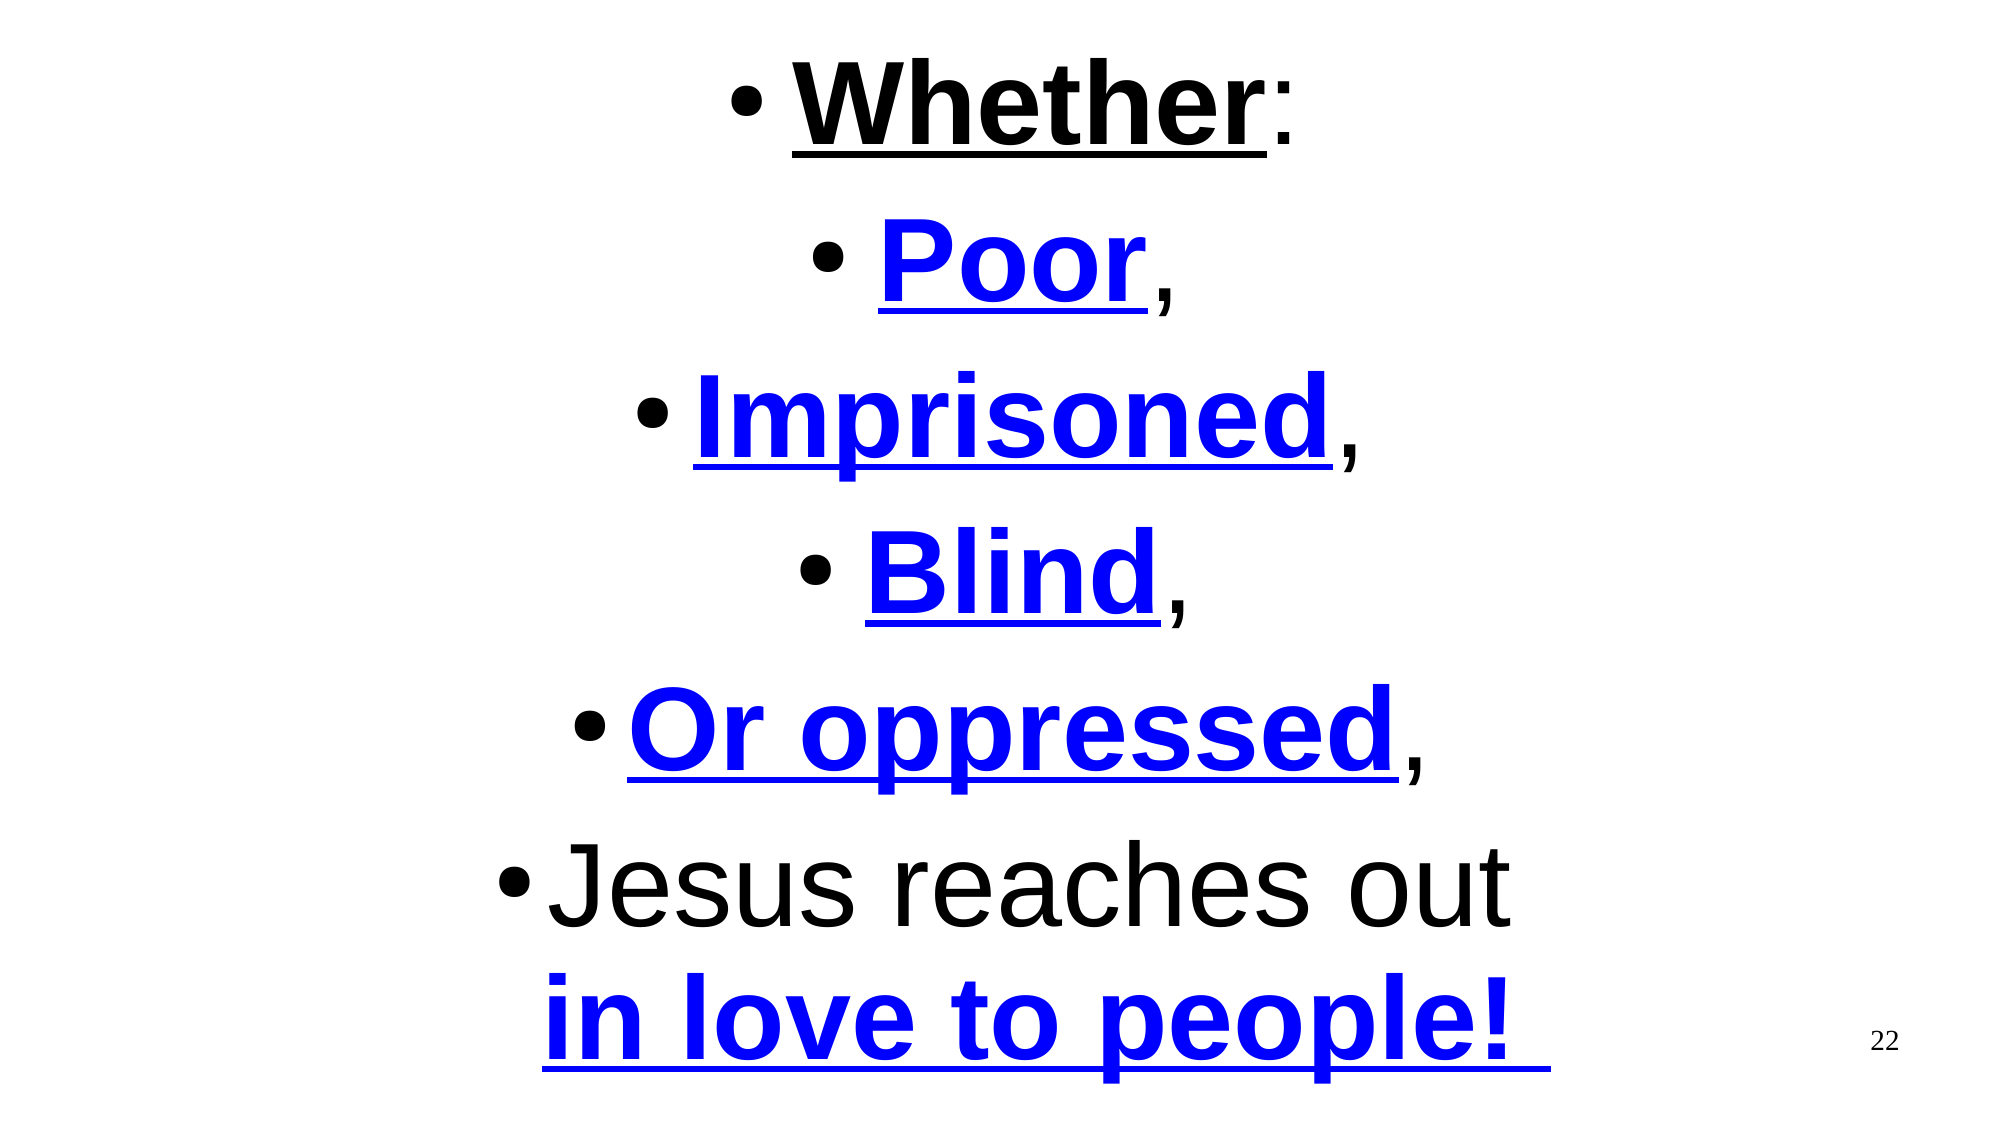

# Whether:
Poor,
Imprisoned,
Blind,
Or oppressed,
Jesus reaches out
in love to people!
22